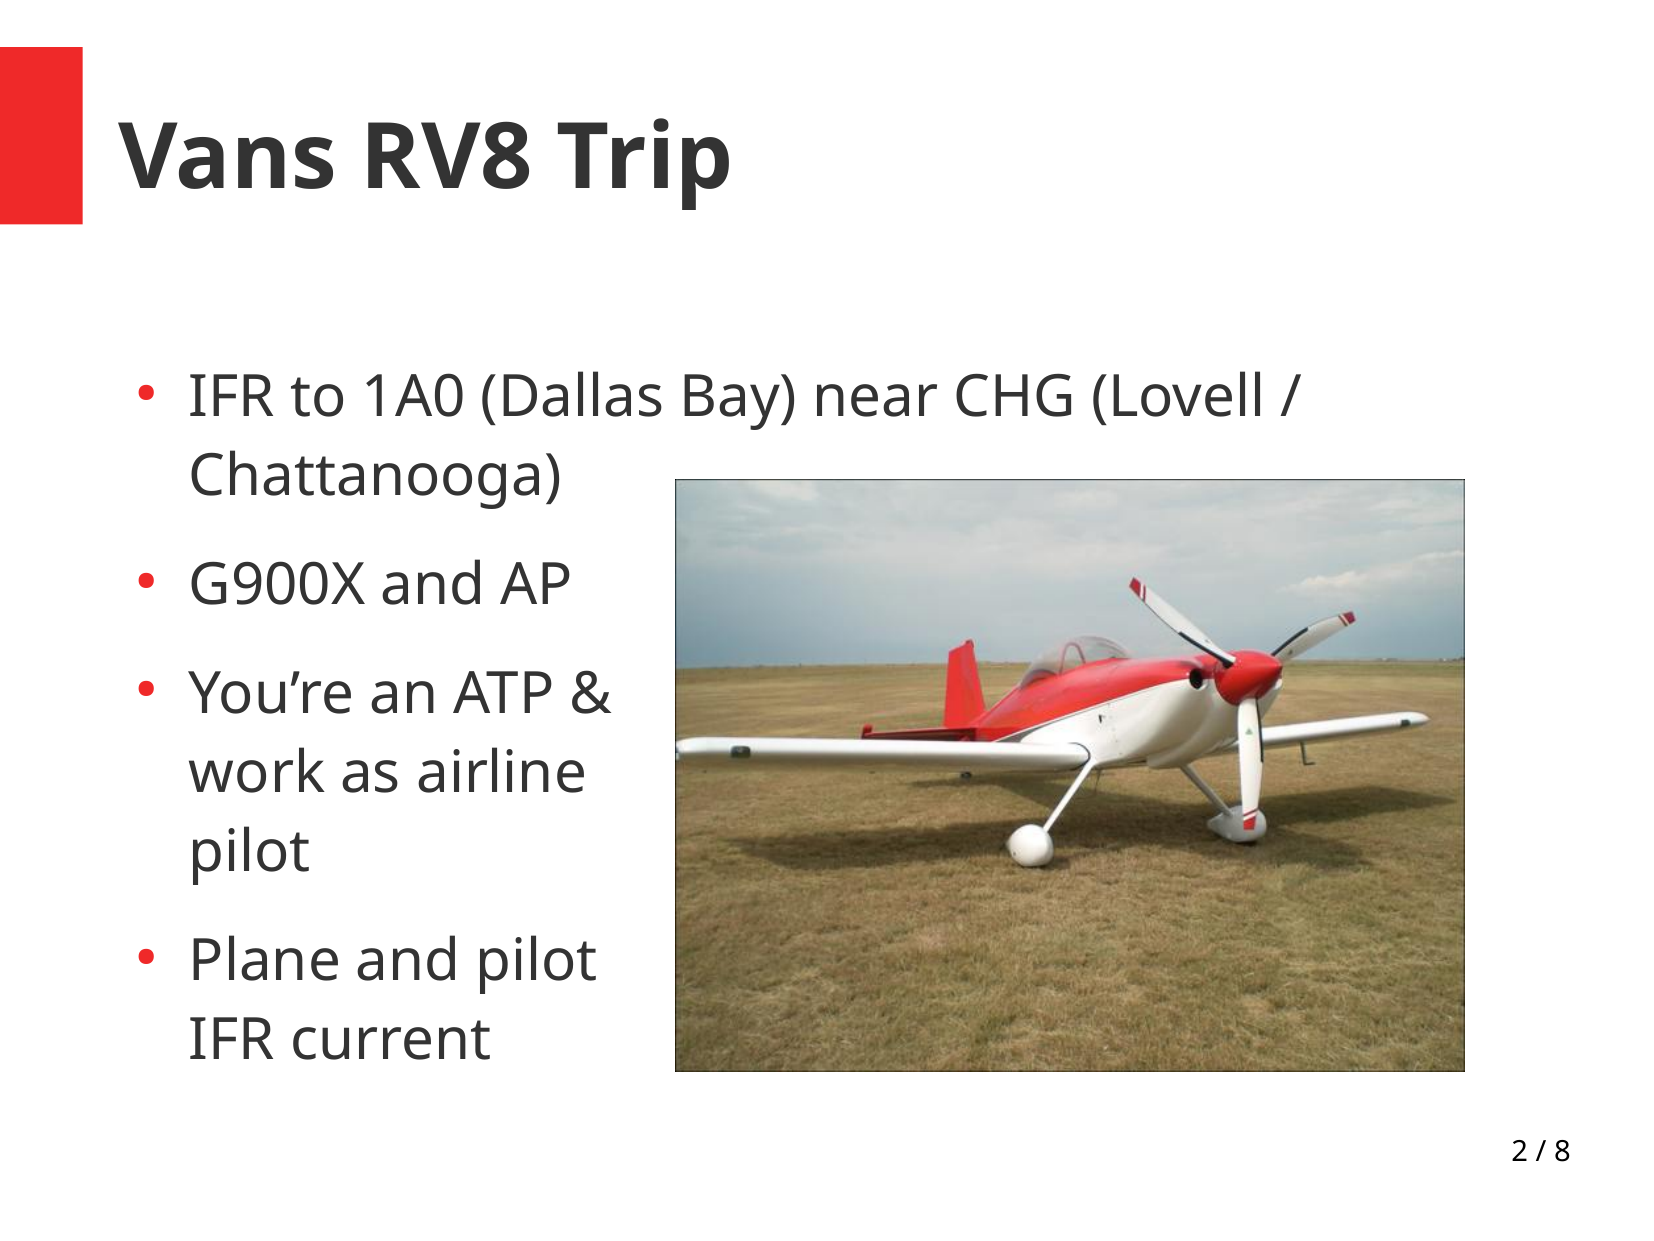

# Vans RV8 Trip
IFR to 1A0 (Dallas Bay) near CHG (Lovell / Chattanooga)
G900X and AP
You’re an ATP &
work as airline
pilot
Plane and pilot
IFR current
2